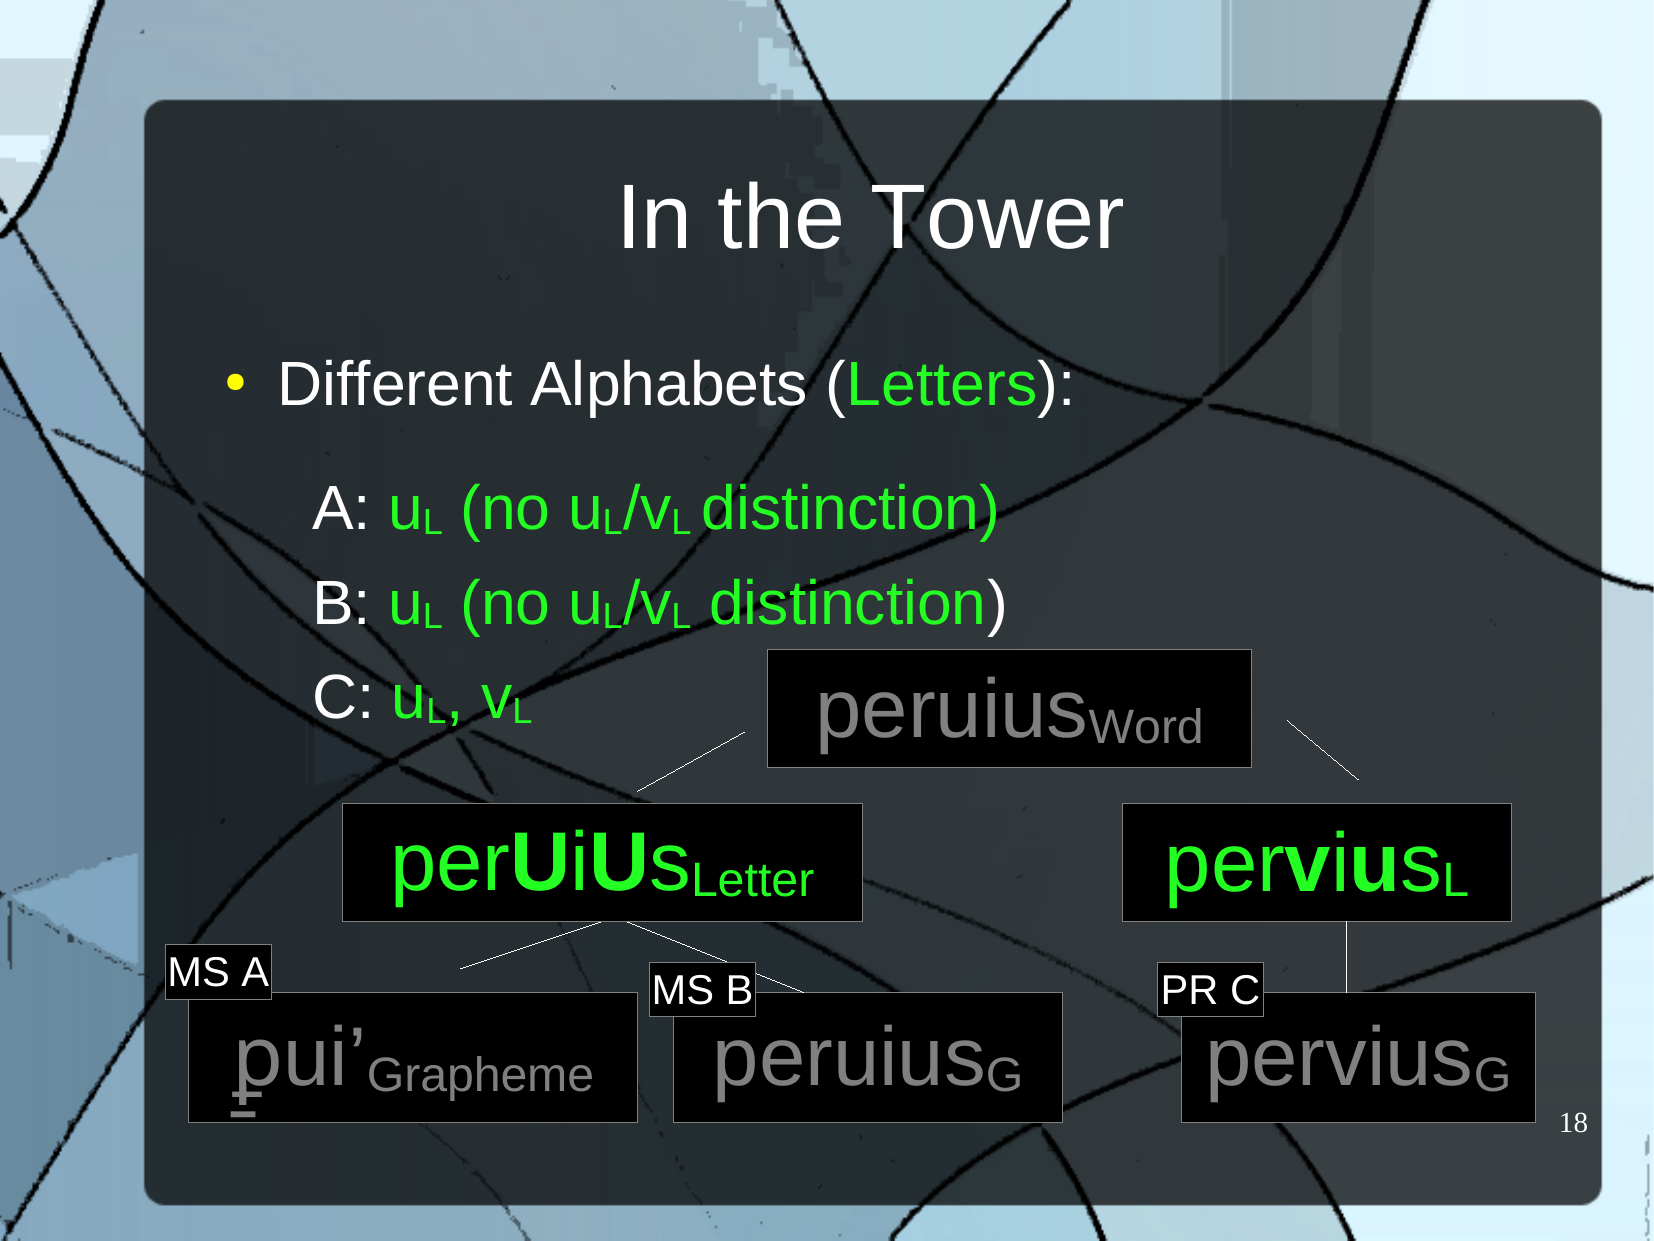

# In the Tower
Different Alphabets (Letters):
 A: uL (no uL/vL distinction)
 B: uL (no uL/vL distinction)
 C: uL, vL
peruiusWord
perUiUsLetter
perviusL
MS A
MS B
PR C
ꝑ̱ui’Grapheme
peruiusG
perviusG
18